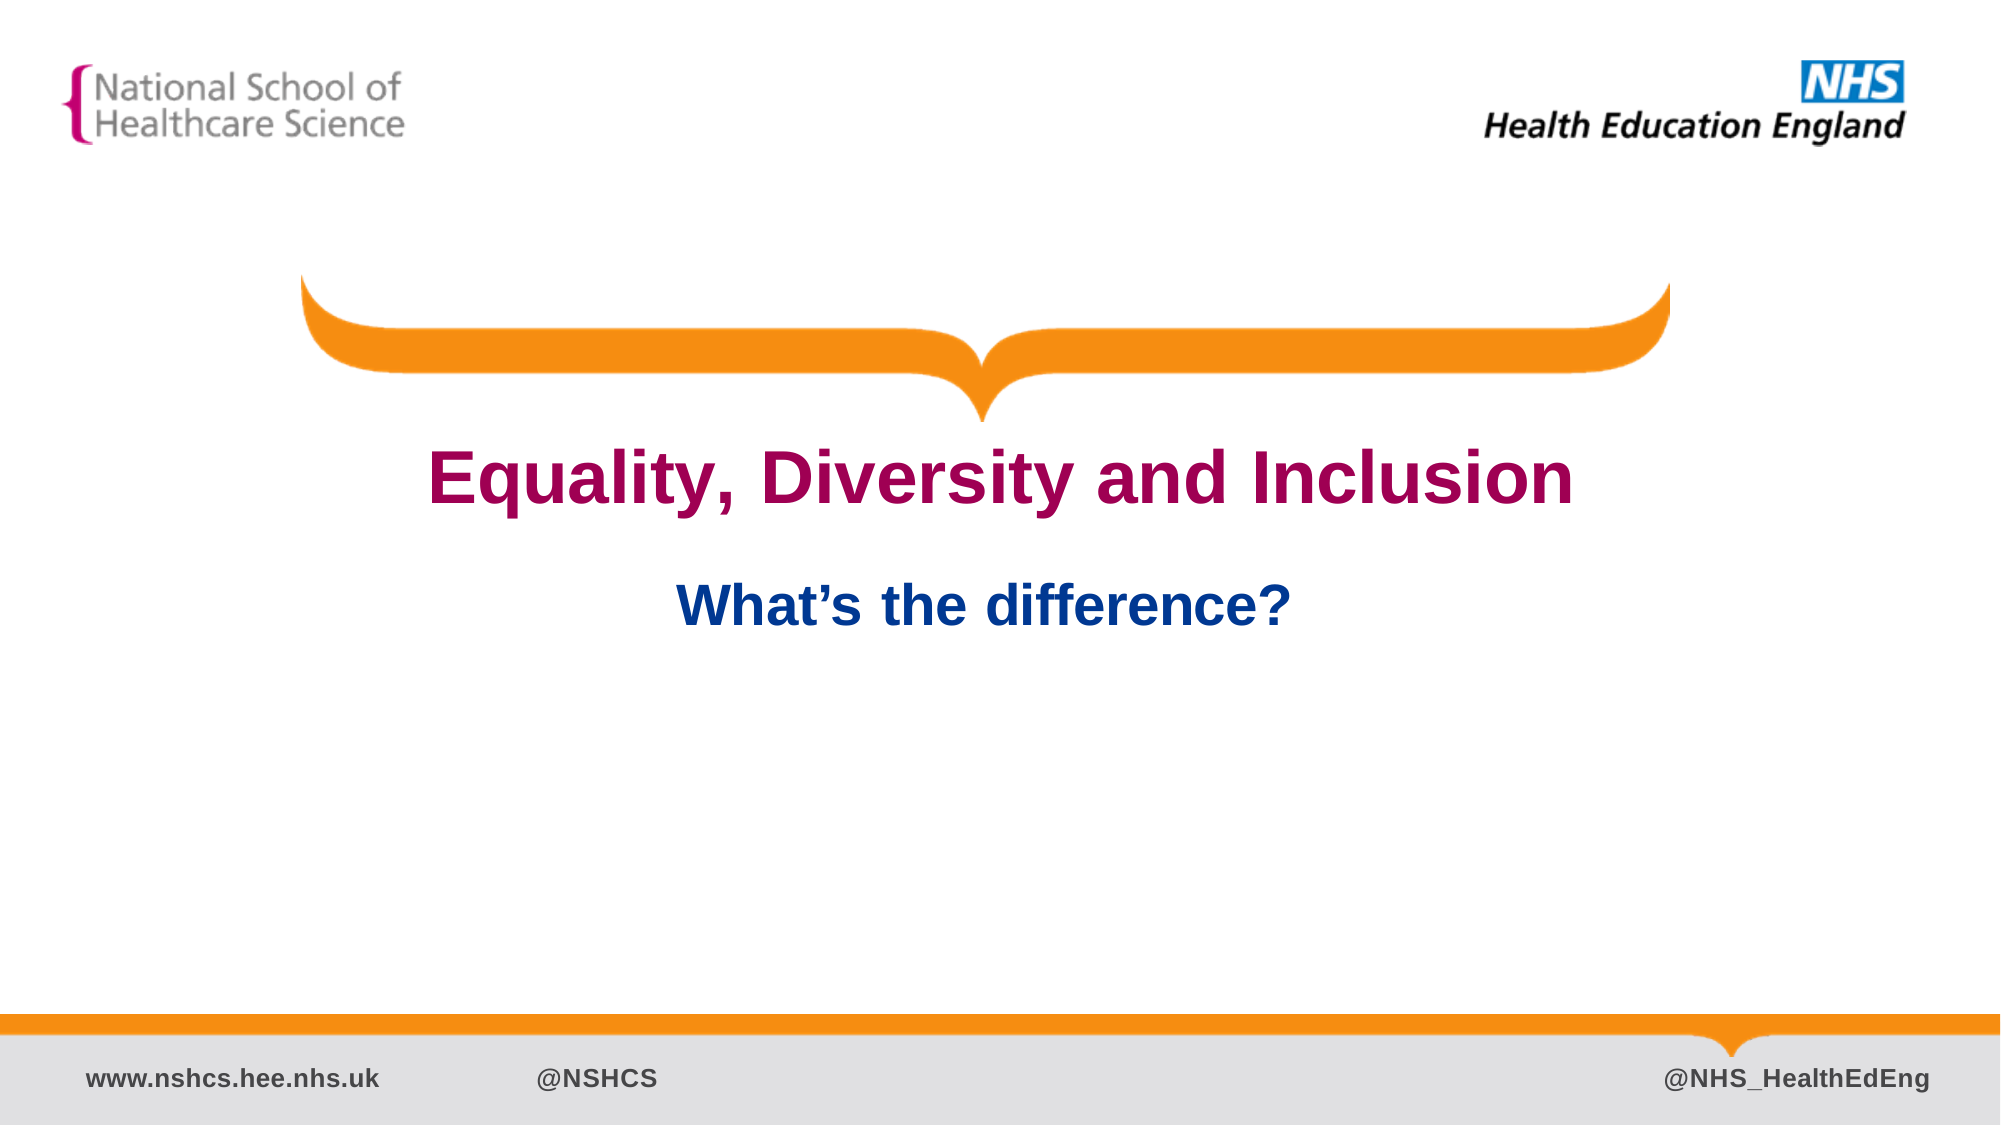

# Equality, Diversity and Inclusion
What’s the difference?
www.nshcs.hee.nhs.uk
@NSHCS
@NHS_HealthEdEng